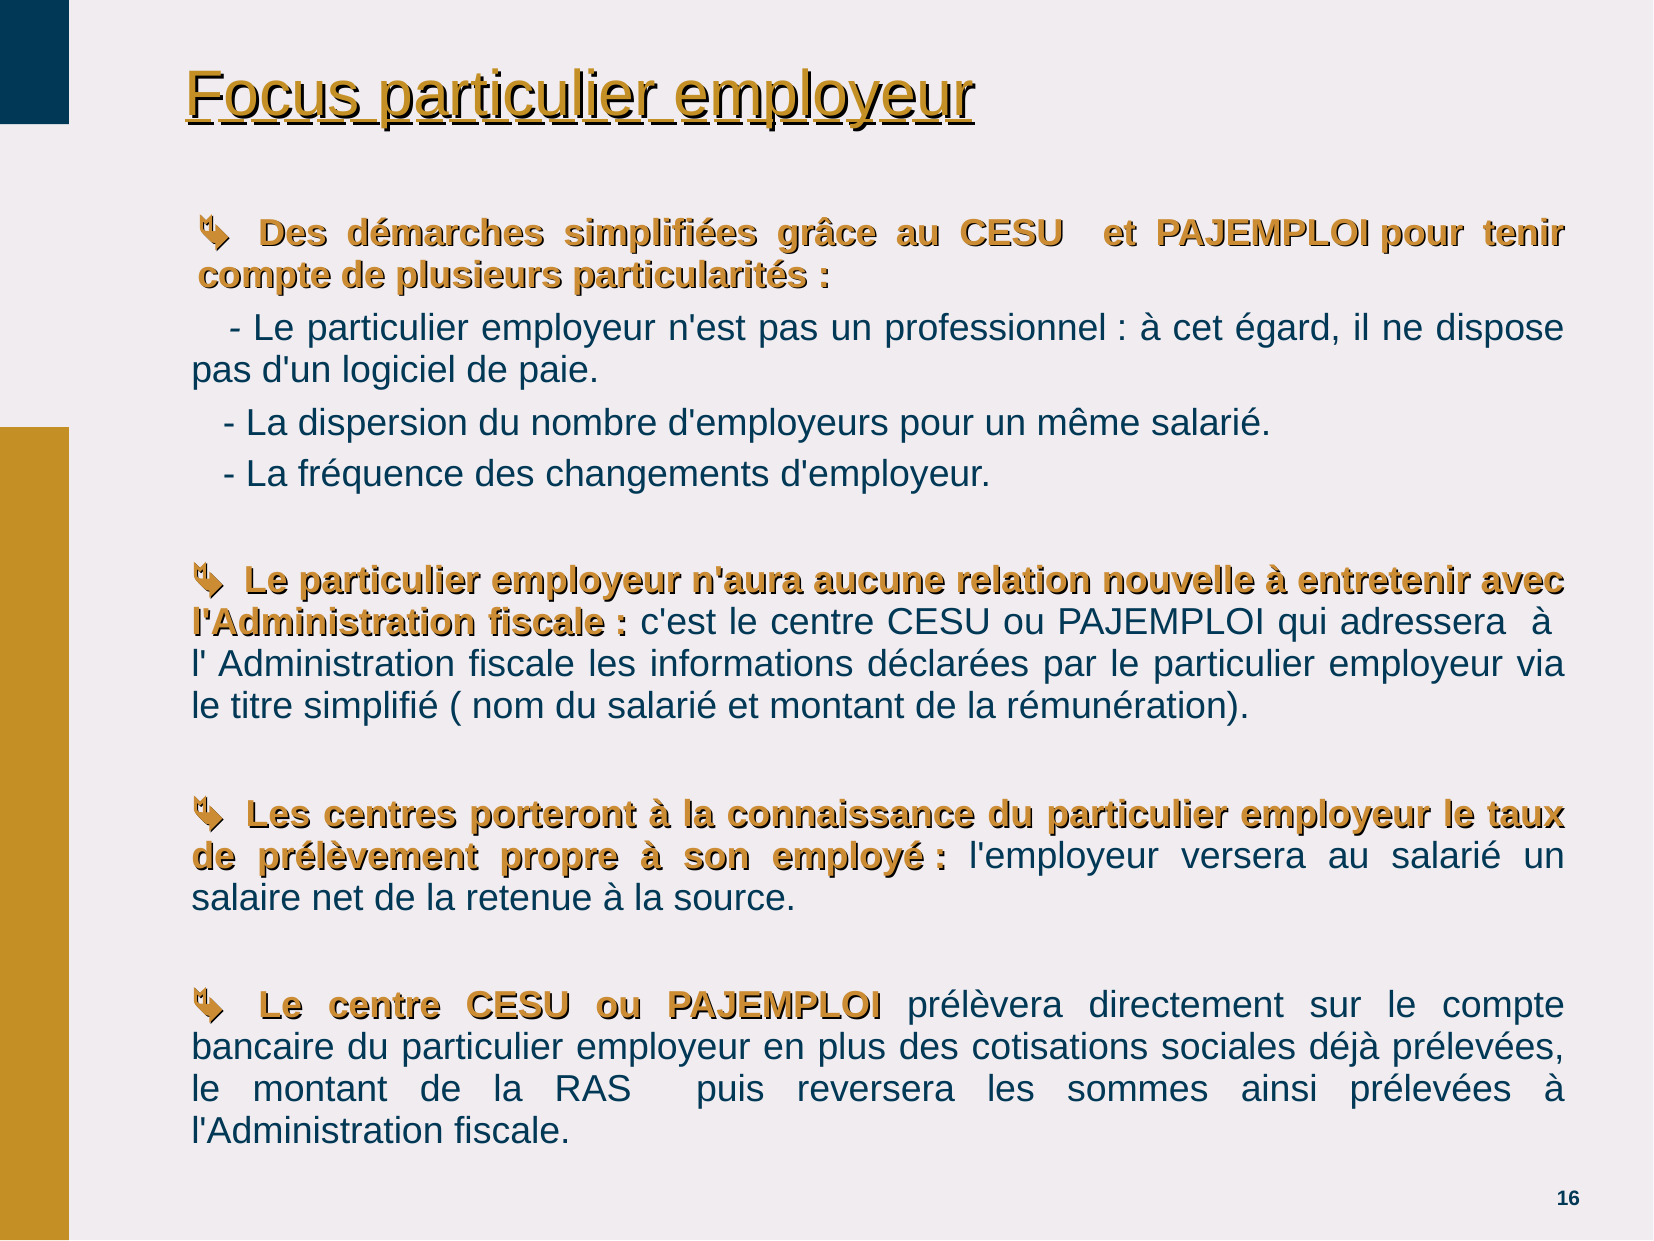

# Focus particulier employeur
 Des démarches simplifiées grâce au CESU et PAJEMPLOI pour tenir compte de plusieurs particularités :
 - Le particulier employeur n'est pas un professionnel : à cet égard, il ne dispose pas d'un logiciel de paie.
 - La dispersion du nombre d'employeurs pour un même salarié.
 - La fréquence des changements d'employeur.
 Le particulier employeur n'aura aucune relation nouvelle à entretenir avec l'Administration fiscale : c'est le centre CESU ou PAJEMPLOI qui adressera à l' Administration fiscale les informations déclarées par le particulier employeur via le titre simplifié ( nom du salarié et montant de la rémunération).
 Les centres porteront à la connaissance du particulier employeur le taux de prélèvement propre à son employé : l'employeur versera au salarié un salaire net de la retenue à la source.
 Le centre CESU ou PAJEMPLOI prélèvera directement sur le compte bancaire du particulier employeur en plus des cotisations sociales déjà prélevées, le montant de la RAS puis reversera les sommes ainsi prélevées à l'Administration fiscale.